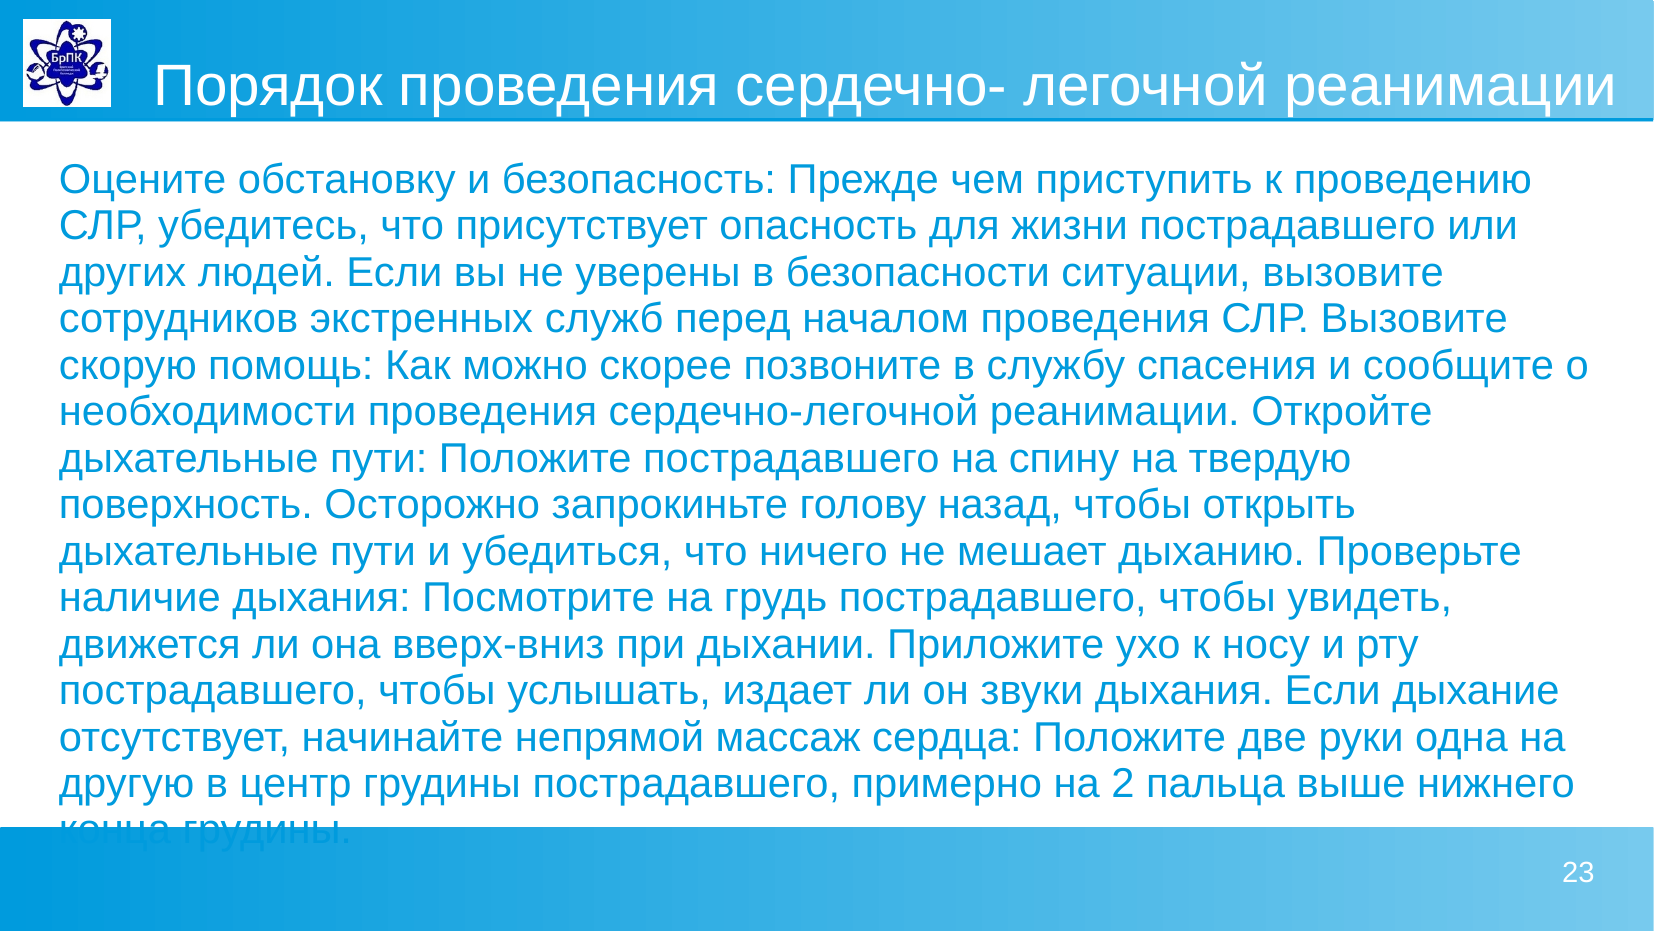

# Порядок проведения сердечно- легочной реанимации
Оцените обстановку и безопасность: Прежде чем приступить к проведению СЛР, убедитесь, что присутствует опасность для жизни пострадавшего или других людей. Если вы не уверены в безопасности ситуации, вызовите сотрудников экстренных служб перед началом проведения СЛР. Вызовите скорую помощь: Как можно скорее позвоните в службу спасения и сообщите о необходимости проведения сердечно-легочной реанимации. Откройте дыхательные пути: Положите пострадавшего на спину на твердую поверхность. Осторожно запрокиньте голову назад, чтобы открыть дыхательные пути и убедиться, что ничего не мешает дыханию. Проверьте наличие дыхания: Посмотрите на грудь пострадавшего, чтобы увидеть, движется ли она вверх-вниз при дыхании. Приложите ухо к носу и рту пострадавшего, чтобы услышать, издает ли он звуки дыхания. Если дыхание отсутствует, начинайте непрямой массаж сердца: Положите две руки одна на другую в центр грудины пострадавшего, примерно на 2 пальца выше нижнего конца грудины.
23